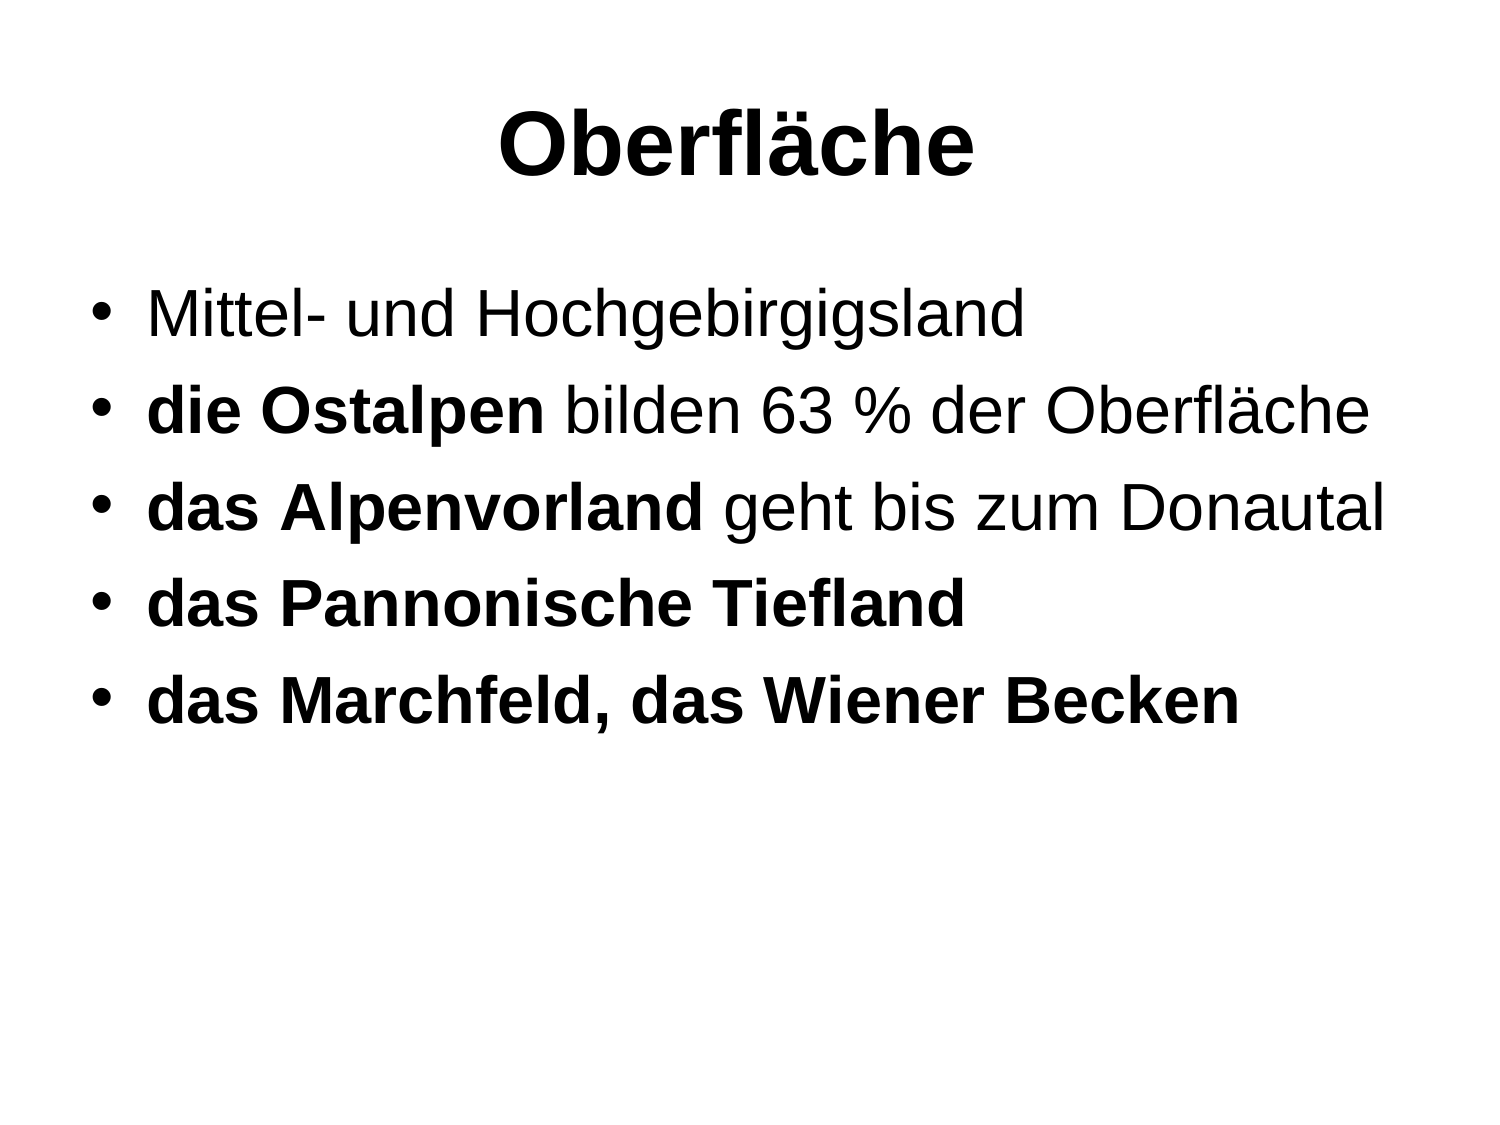

# Oberfläche
Mittel- und Hochgebirgigsland
die Ostalpen bilden 63 % der Oberfläche
das Alpenvorland geht bis zum Donautal
das Pannonische Tiefland
das Marchfeld, das Wiener Becken